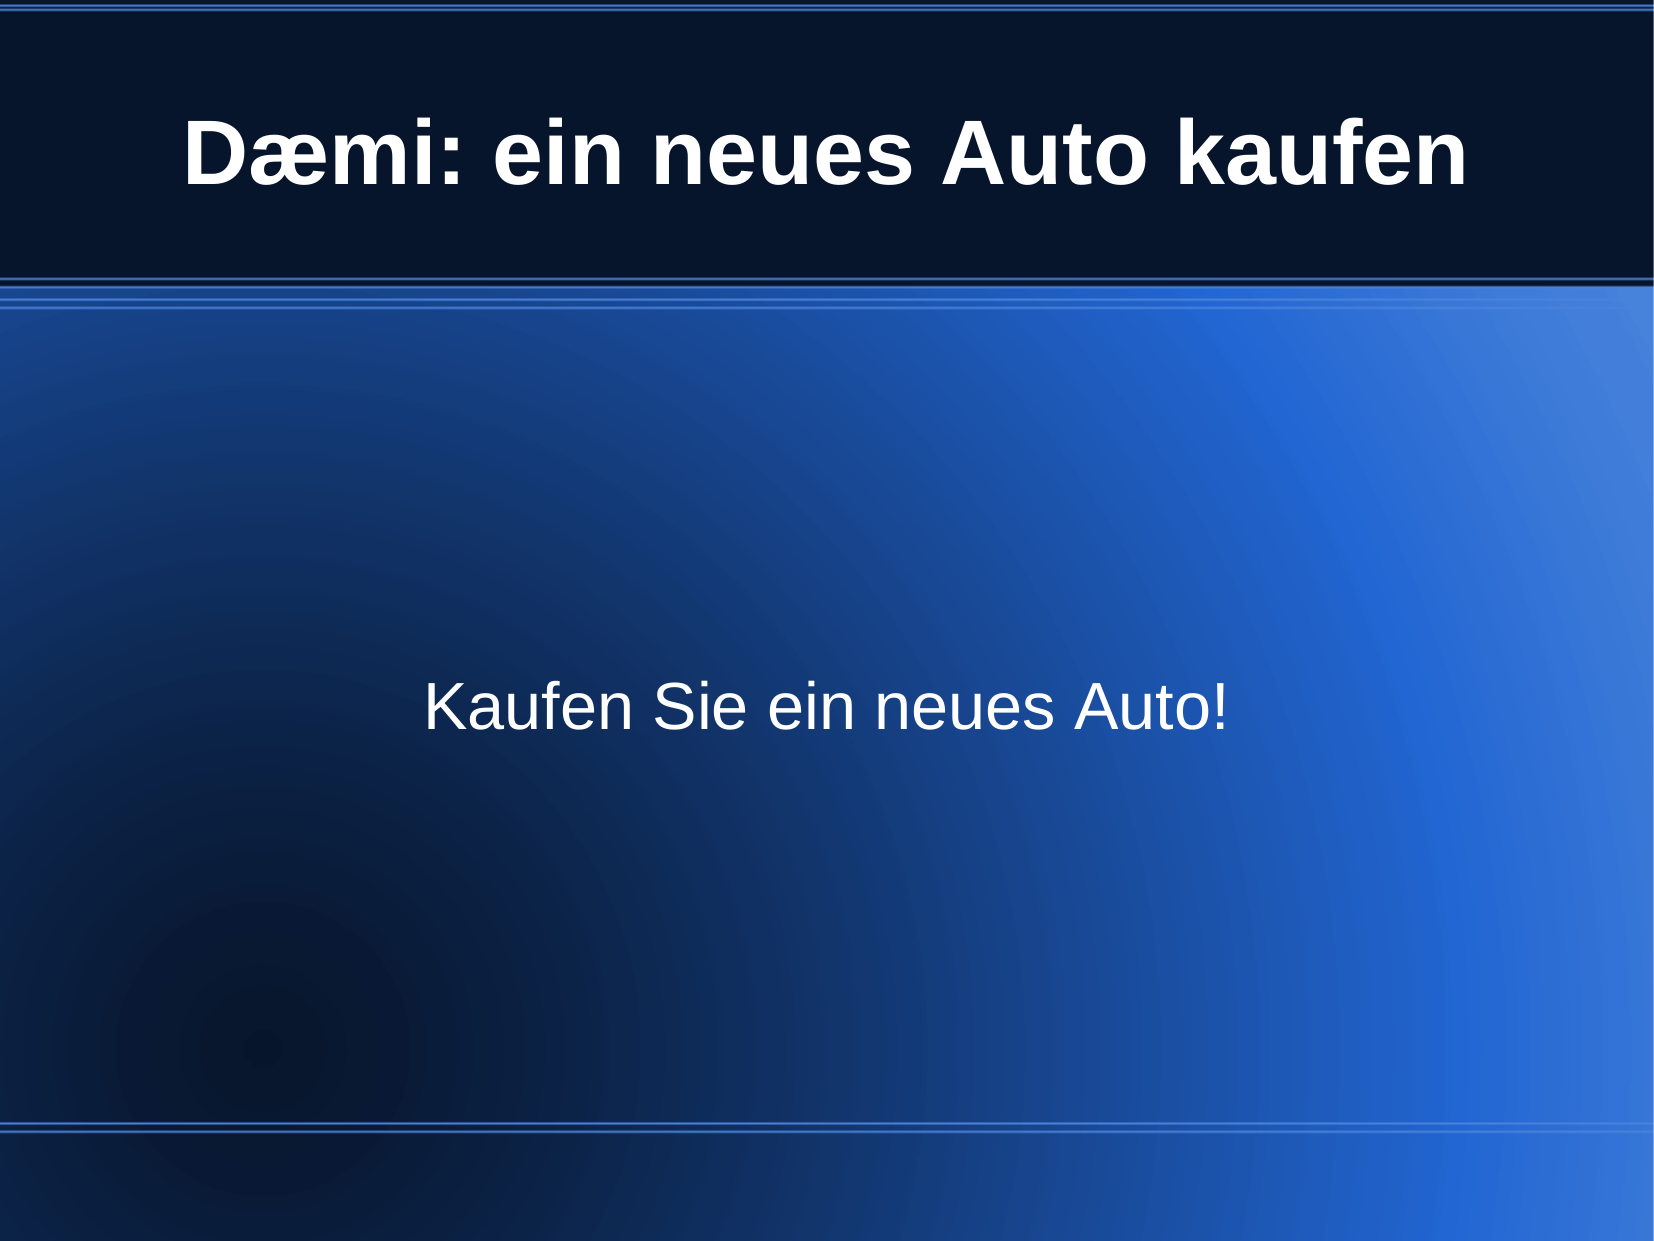

# Dæmi: ein neues Auto kaufen
Kaufen Sie ein neues Auto!